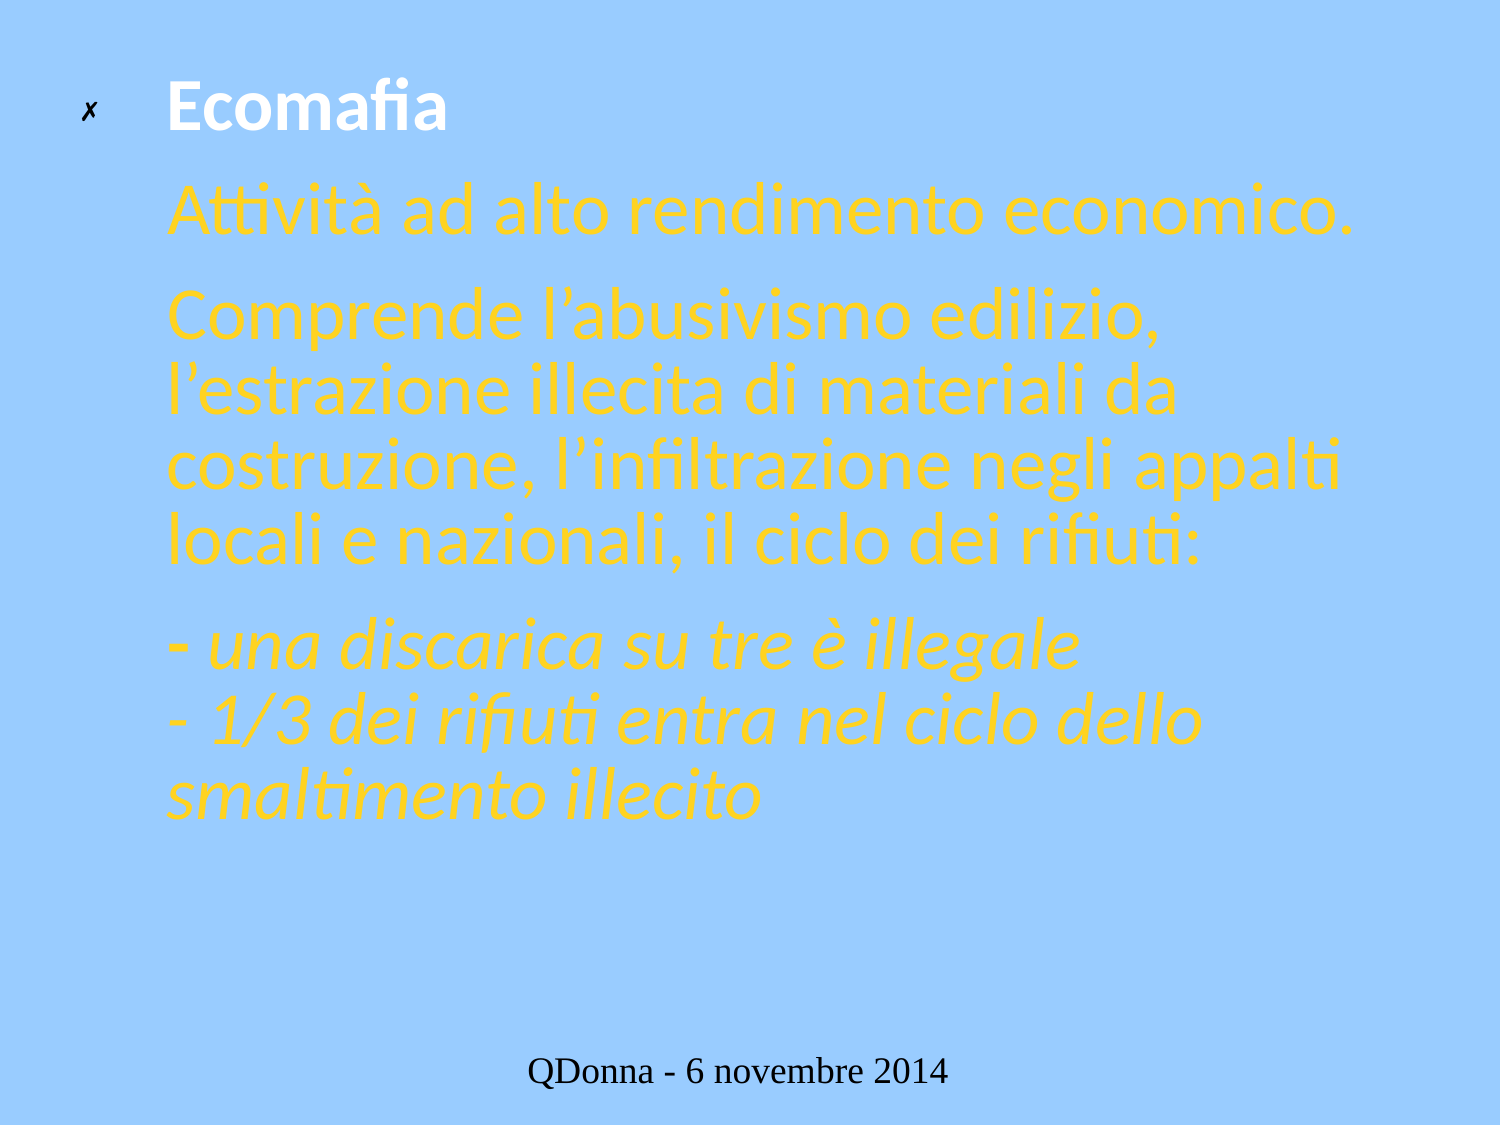

# Ecomafia
 Attività ad alto rendimento economico.
 Comprende l’abusivismo edilizio, l’estrazione illecita di materiali da costruzione, l’infiltrazione negli appalti locali e nazionali, il ciclo dei rifiuti:
 - una discarica su tre è illegale - 1/3 dei rifiuti entra nel ciclo dello smaltimento illecito
QDonna - 6 novembre 2014